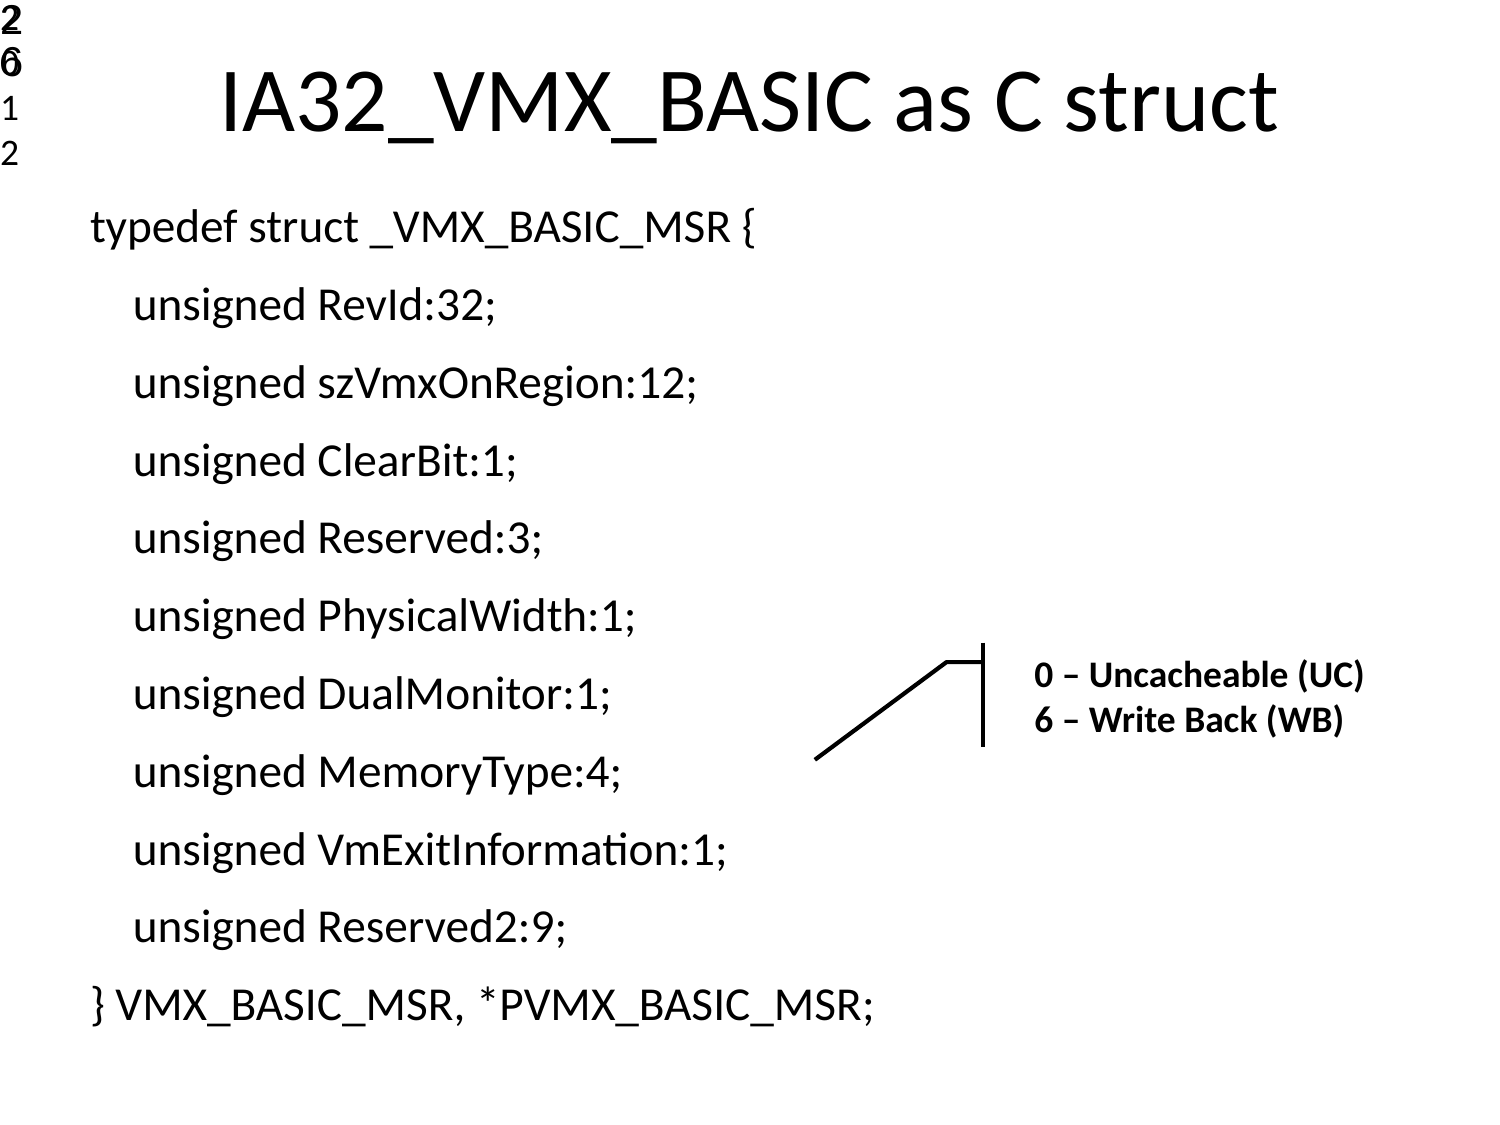

2012
# IA32_VMX_BASIC as C struct
typedef struct _VMX_BASIC_MSR {
 unsigned RevId:32;
 unsigned szVmxOnRegion:12;
 unsigned ClearBit:1;
 unsigned Reserved:3;
 unsigned PhysicalWidth:1;
 unsigned DualMonitor:1;
 unsigned MemoryType:4;
 unsigned VmExitInformation:1;
 unsigned Reserved2:9;
} VMX_BASIC_MSR, *PVMX_BASIC_MSR;
0 – Uncacheable (UC)
6 – Write Back (WB)